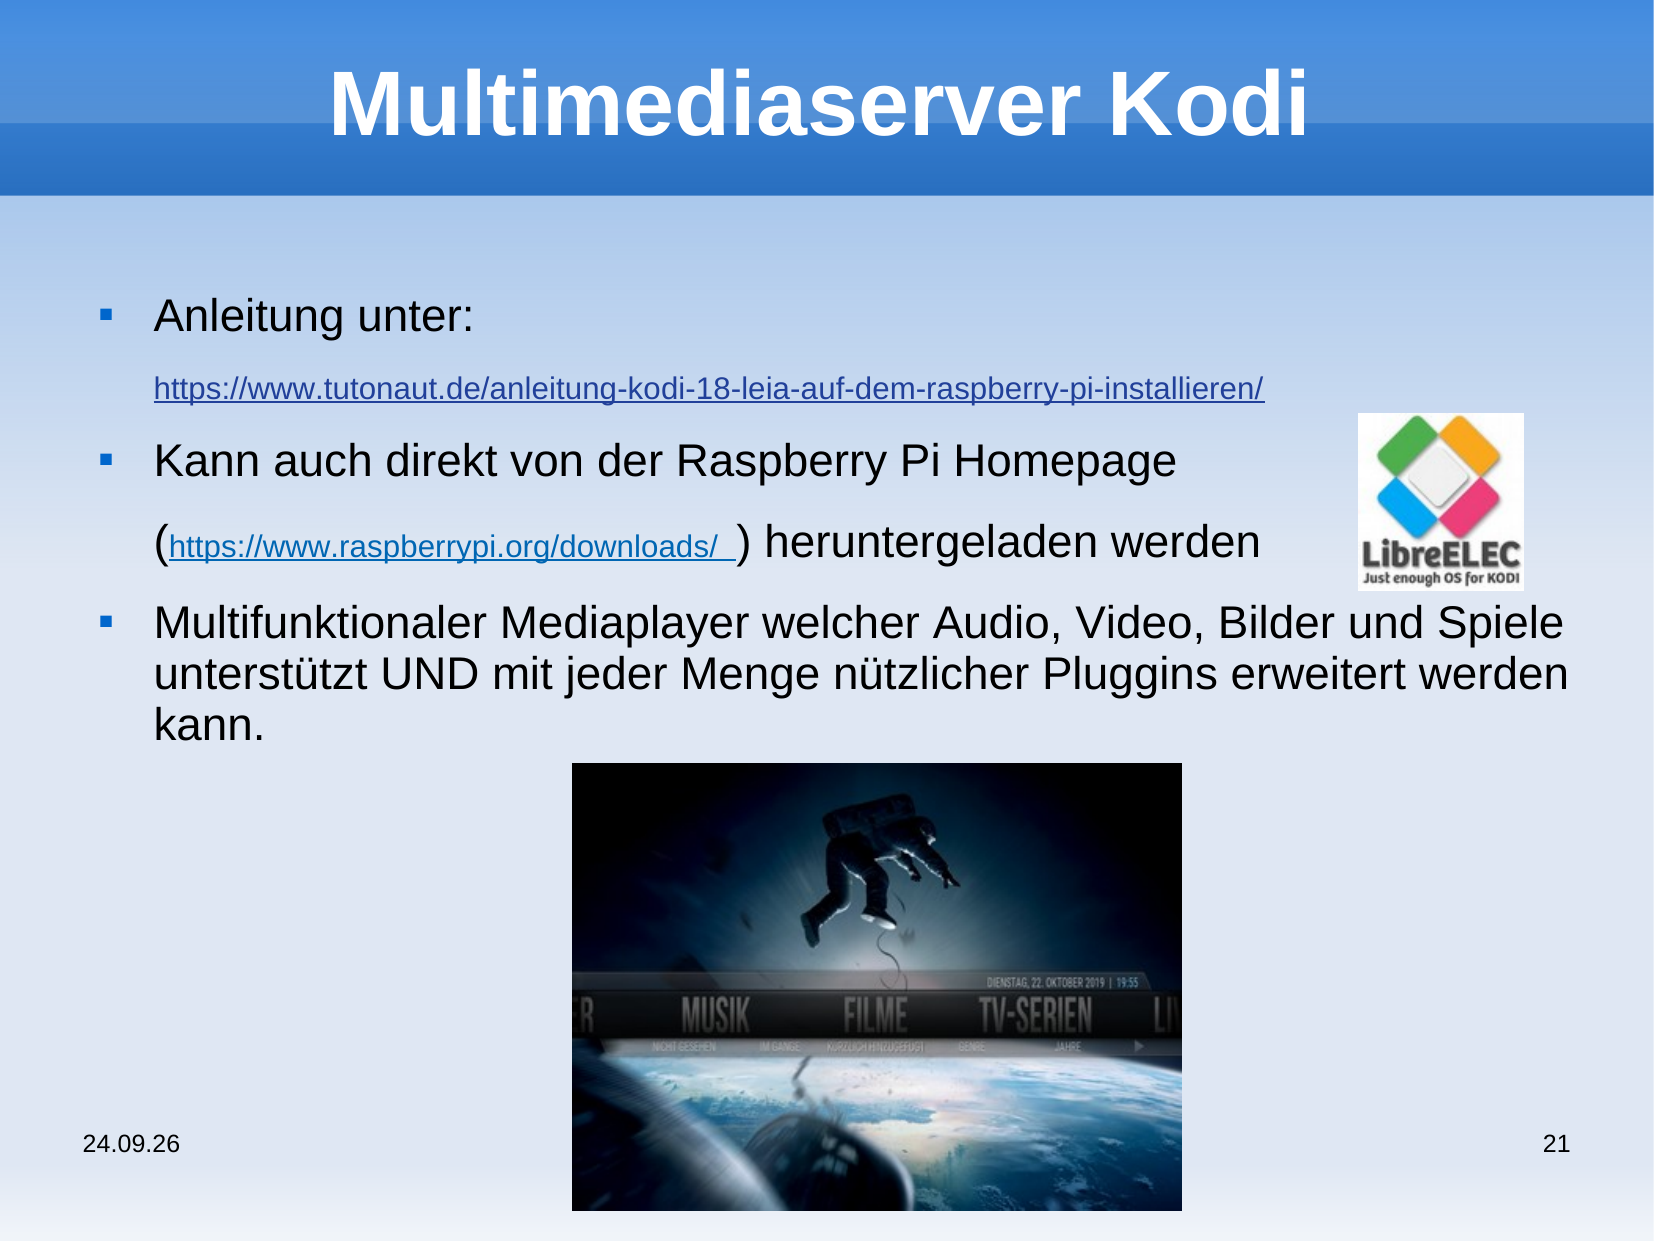

# Multimediaserver Kodi
Anleitung unter:
https://www.tutonaut.de/anleitung-kodi-18-leia-auf-dem-raspberry-pi-installieren/
Kann auch direkt von der Raspberry Pi Homepage
(https://www.raspberrypi.org/downloads/ ) heruntergeladen werden
Multifunktionaler Mediaplayer welcher Audio, Video, Bilder und Spiele unterstützt UND mit jeder Menge nützlicher Pluggins erweitert werden kann.
LUG-VS
21